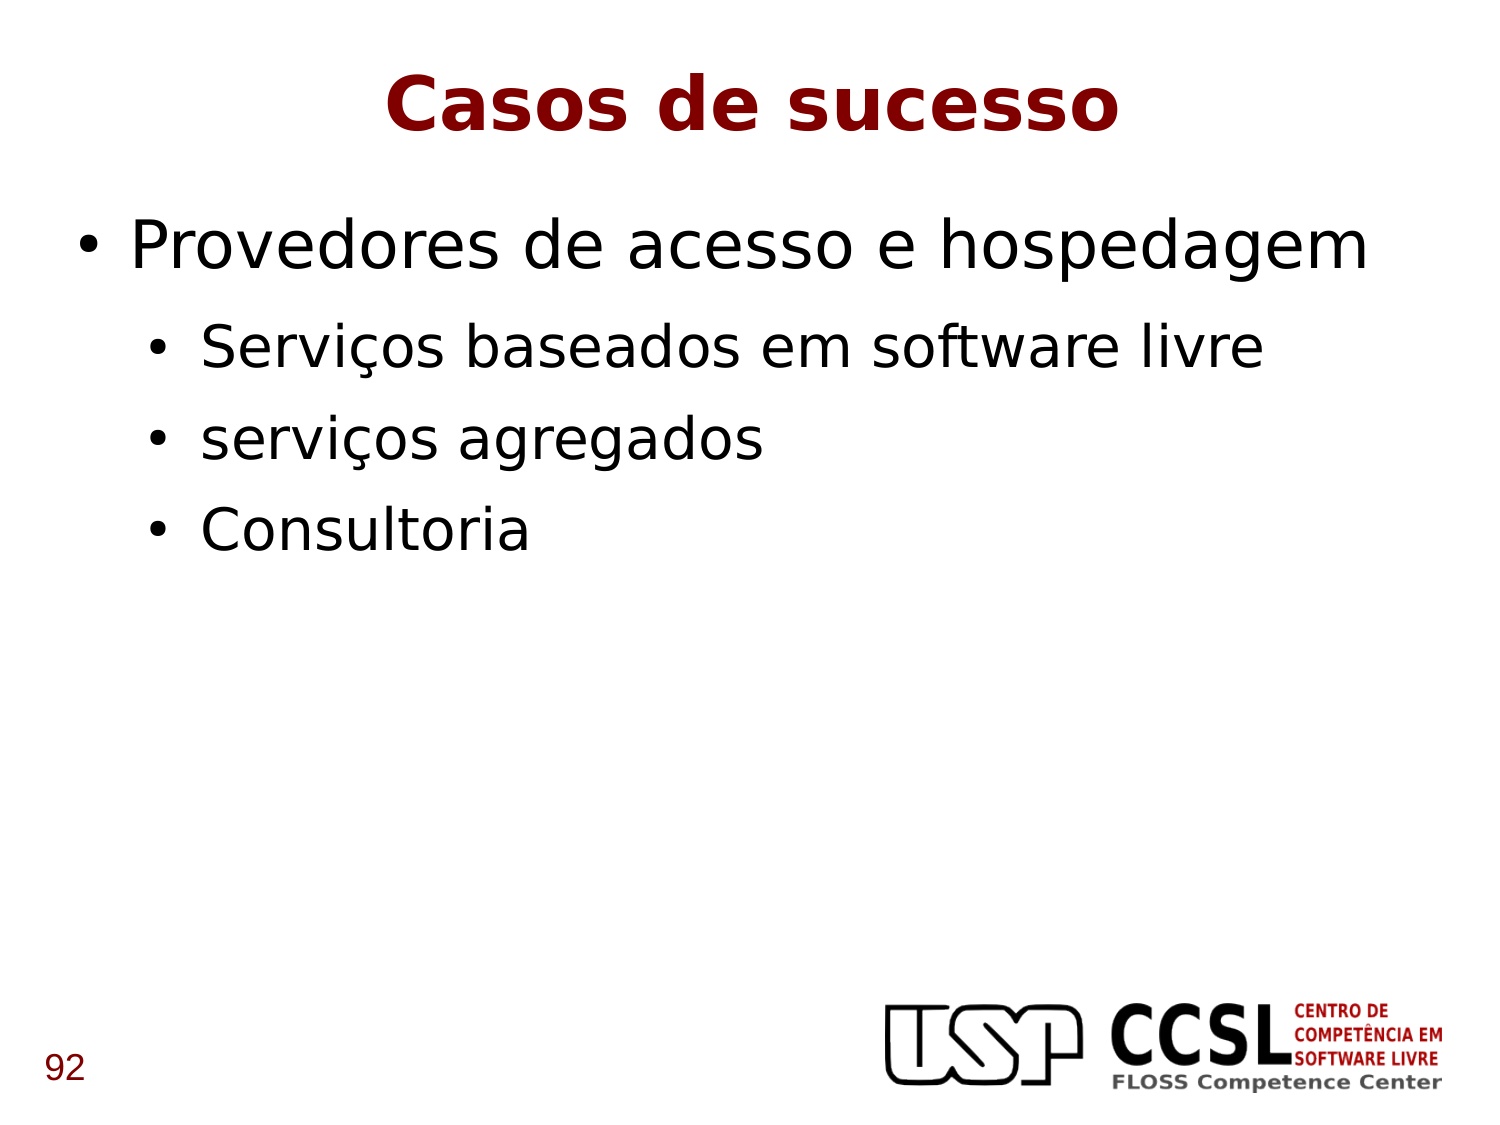

# Casos de sucesso
Provedores de acesso e hospedagem
Serviços baseados em software livre
serviços agregados
Consultoria